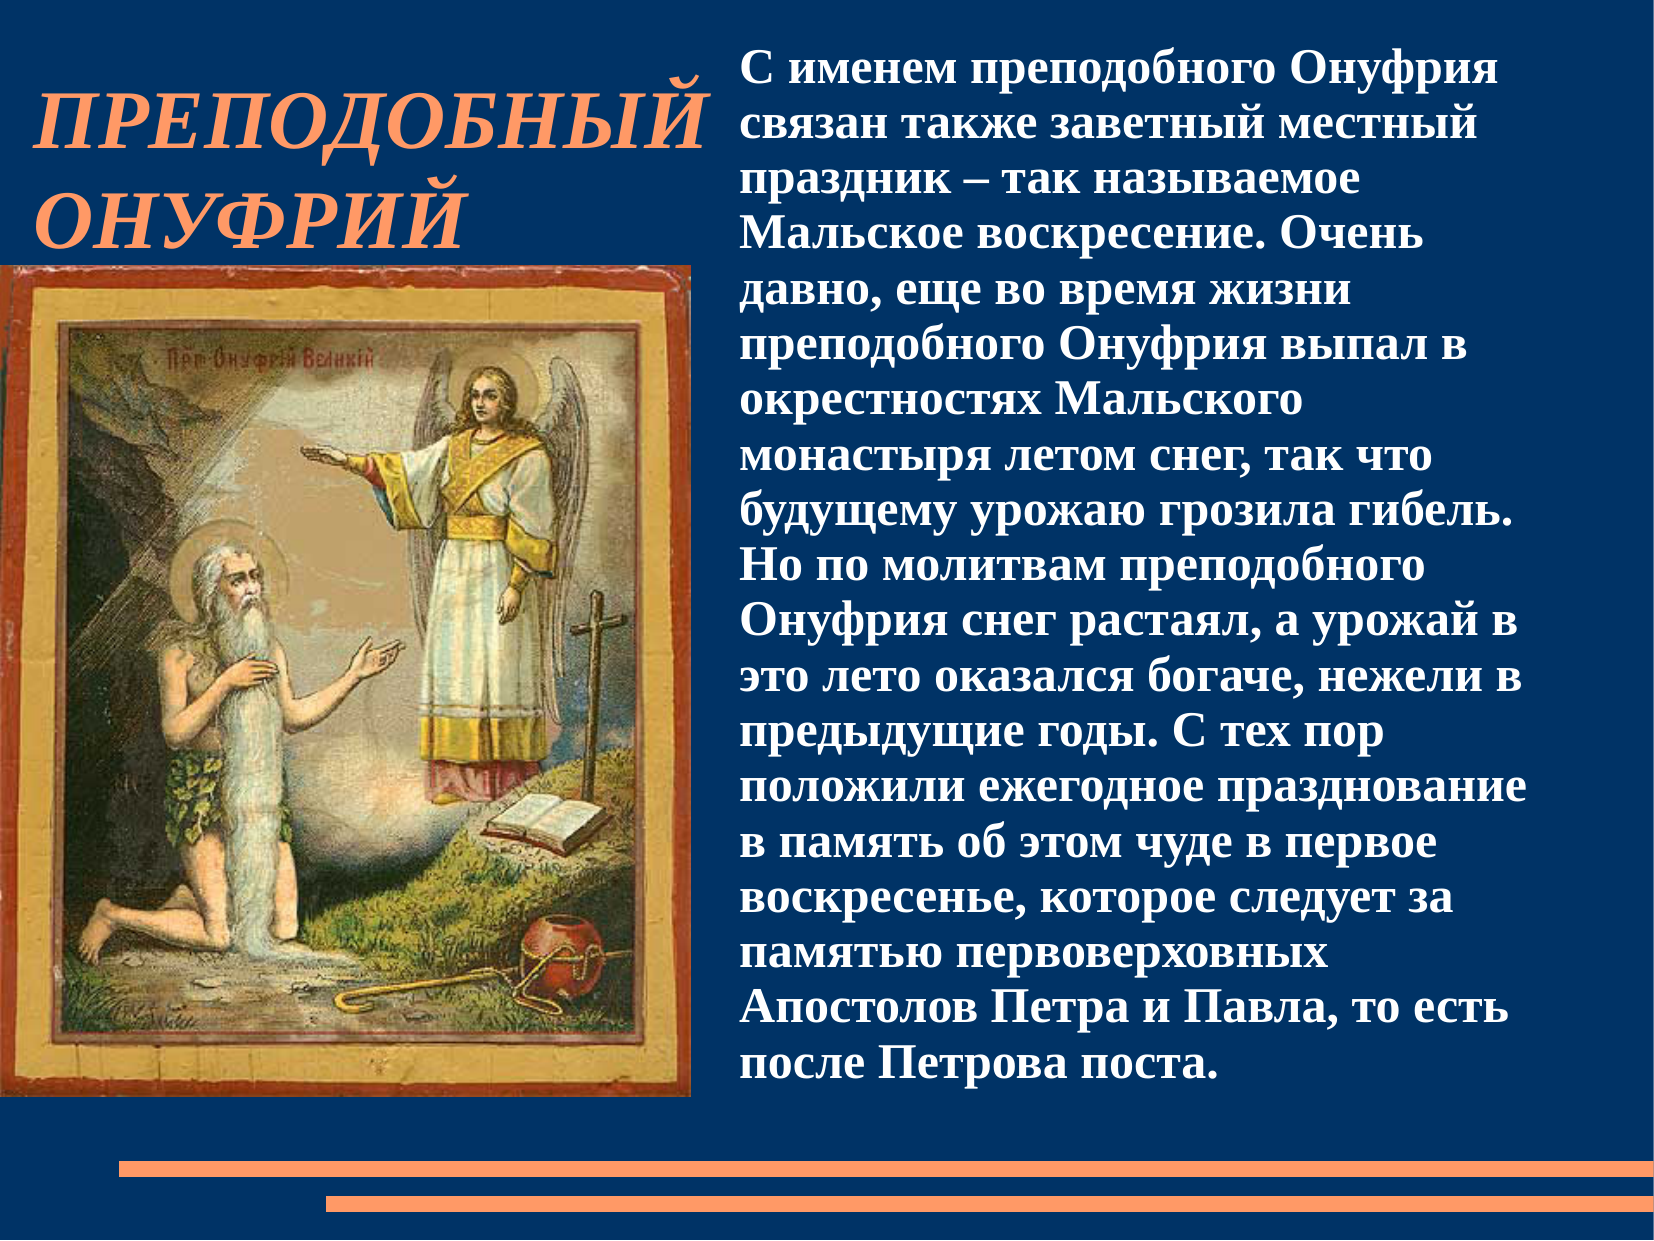

# ПРЕПОДОБНЫЙ ОНУФРИЙ
С именем преподобного Онуфрия связан также заветный местный праздник – так называемое Мальское воскресение. Очень давно, еще во время жизни преподобного Онуфрия выпал в окрестностях Мальского монастыря летом снег, так что будущему урожаю грозила гибель. Но по молитвам преподобного Онуфрия снег растаял, а урожай в это лето оказался богаче, нежели в предыдущие годы. С тех пор положили ежегодное празднование в память об этом чуде в первое воскресенье, которое следует за памятью первоверховных Апостолов Петра и Павла, то есть после Петрова поста.